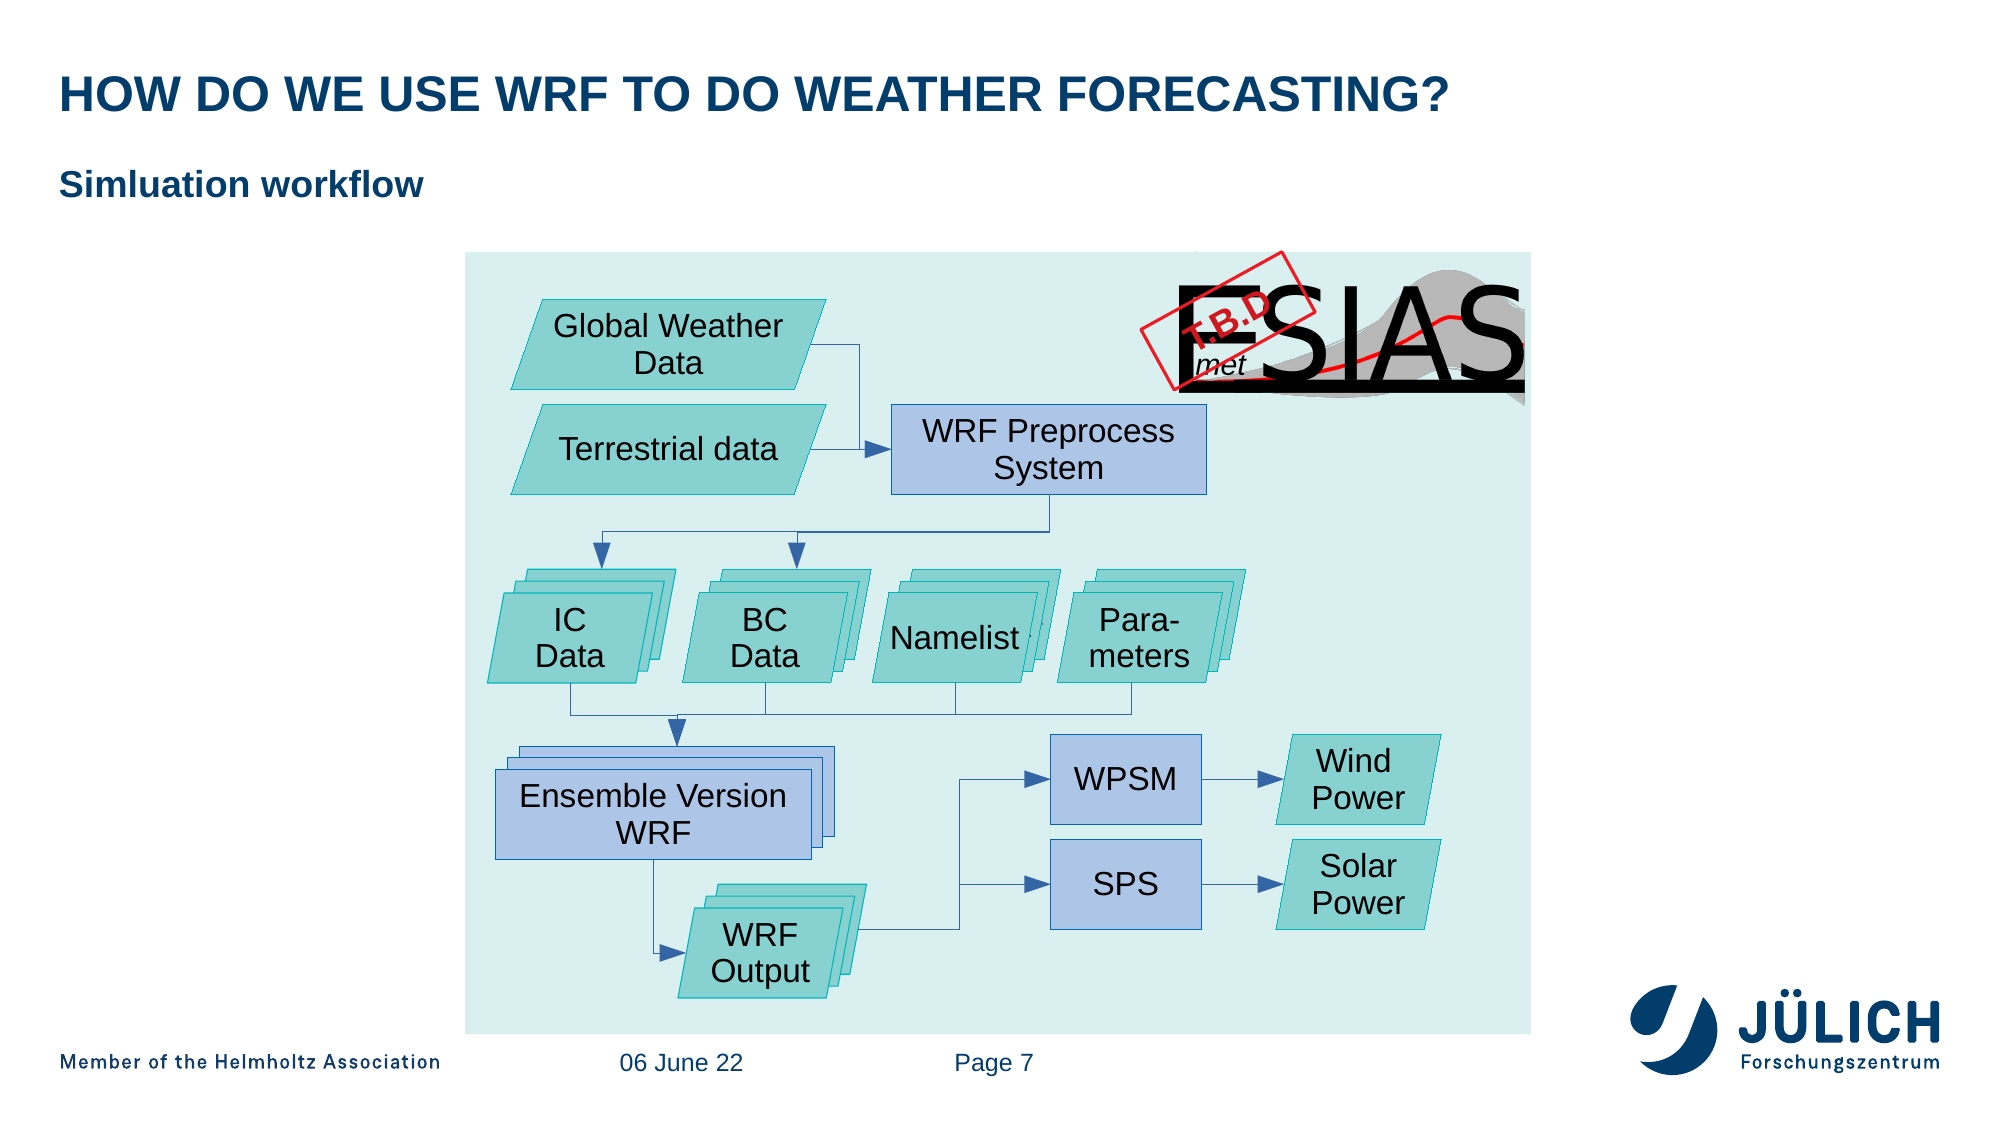

# How do we use WRF to do weather forecasting?
Simluation workflow
T.B.D
Global Weather
Data
Terrestrial data
WRF Preprocess
System
IC
Data
BC
Data
Namelist
Para-
meters
IC
Data
BC
Data
Namelist
Para-
meters
IC
Data
BC
Data
Namelist
Para-
meters
WPSM
Wind
Power
Ensemble Version
WRF
Ensemble Version
WRF
Ensemble Version
WRF
SPS
Solar
Power
WRF
Output
WRF
Output
WRF
Output
Page
06 June 22